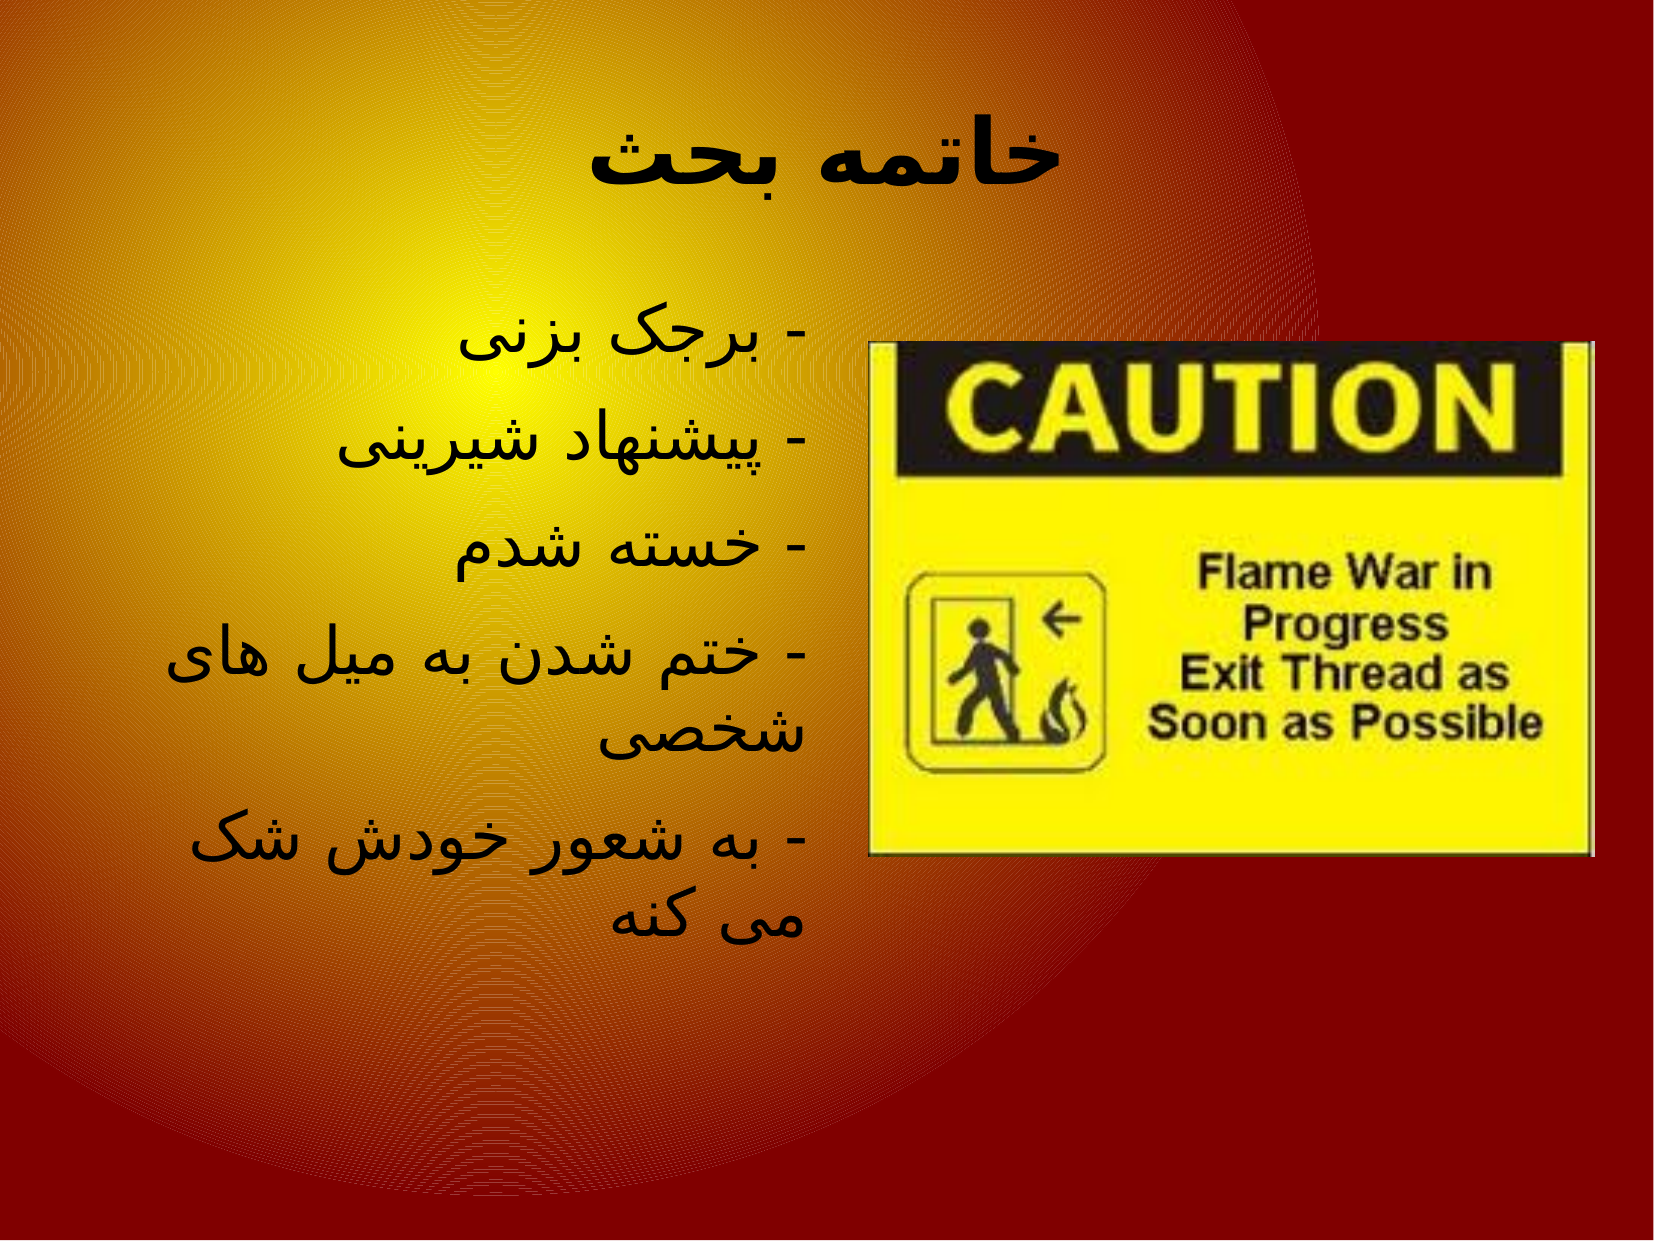

# خاتمه بحث
- برجک بزنی
- پیشنهاد شیرینی
- خسته شدم
- ختم شدن به میل های شخصی
- به شعور خودش شک می کنه